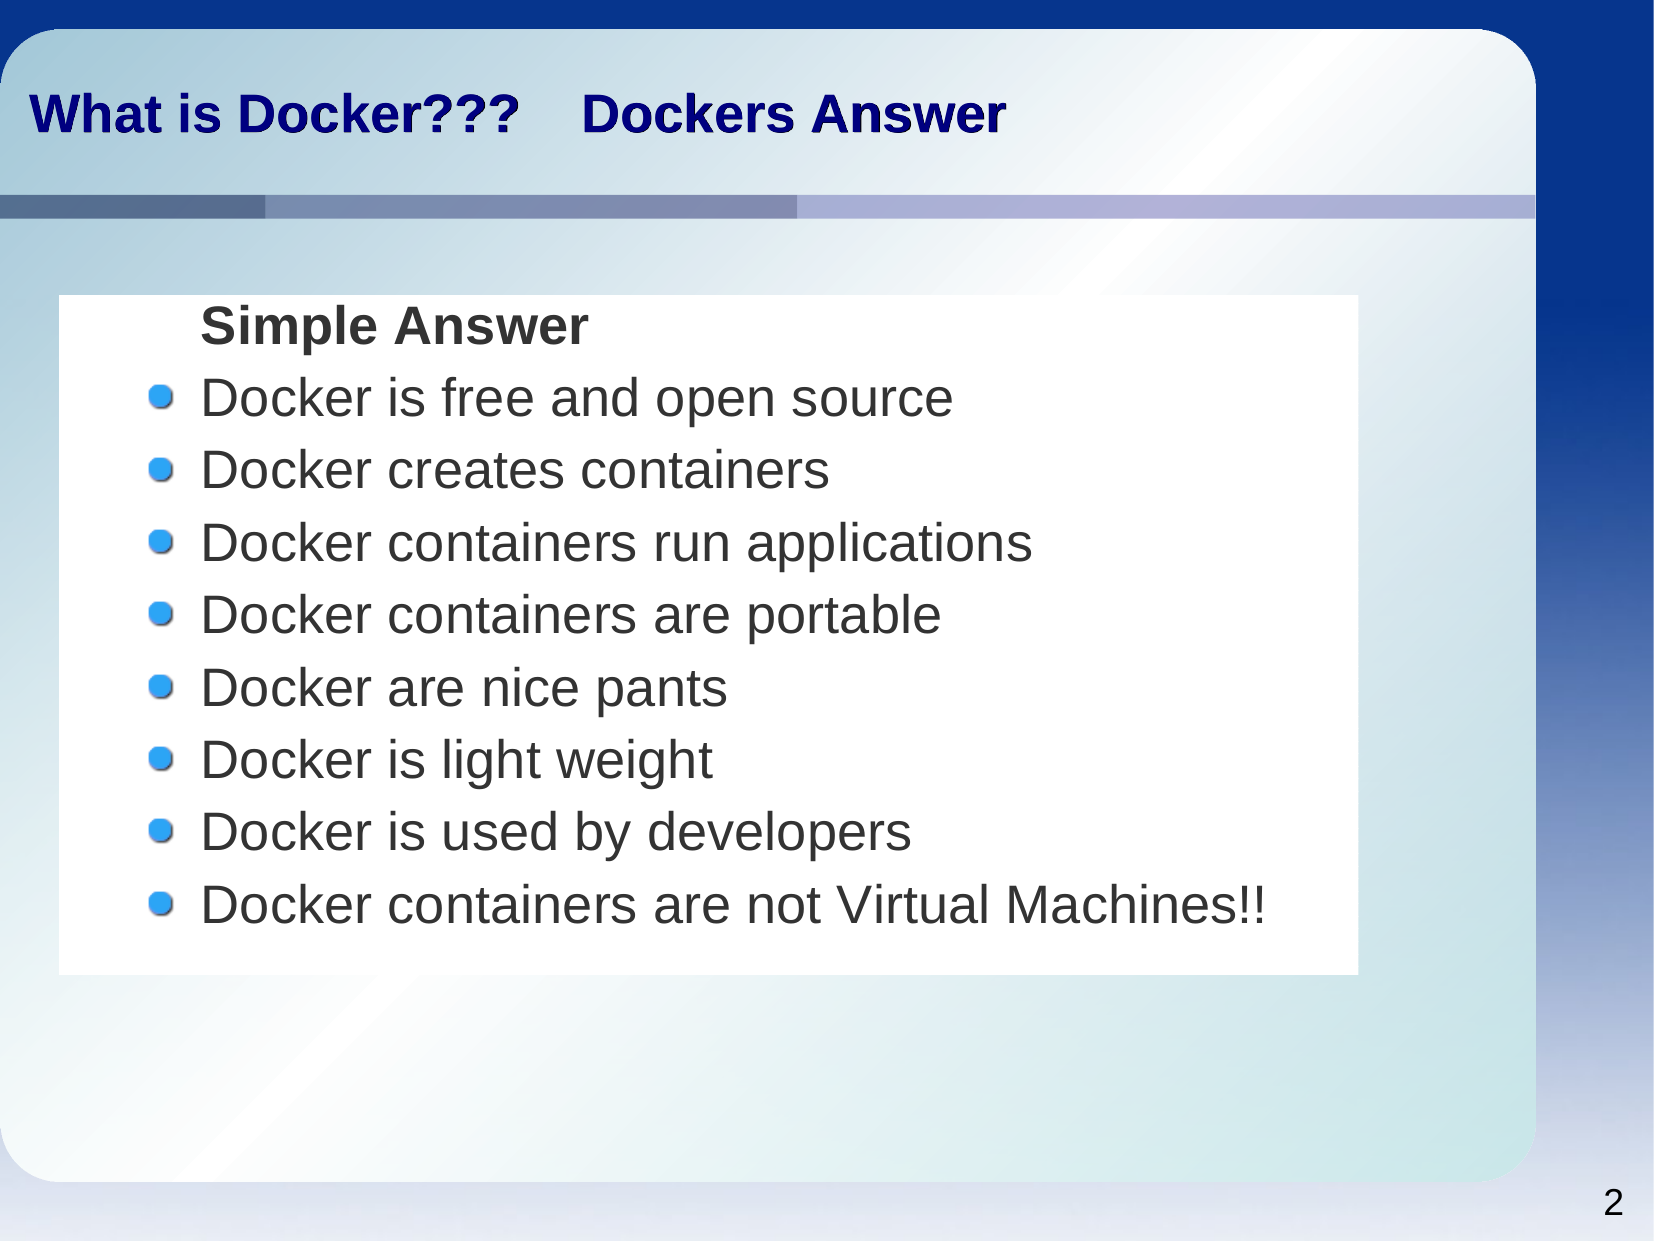

# What is Docker??? Dockers Answer
Simple Answer
Docker is free and open source
Docker creates containers
Docker containers run applications
Docker containers are portable
Docker are nice pants
Docker is light weight
Docker is used by developers
Docker containers are not Virtual Machines!!
2